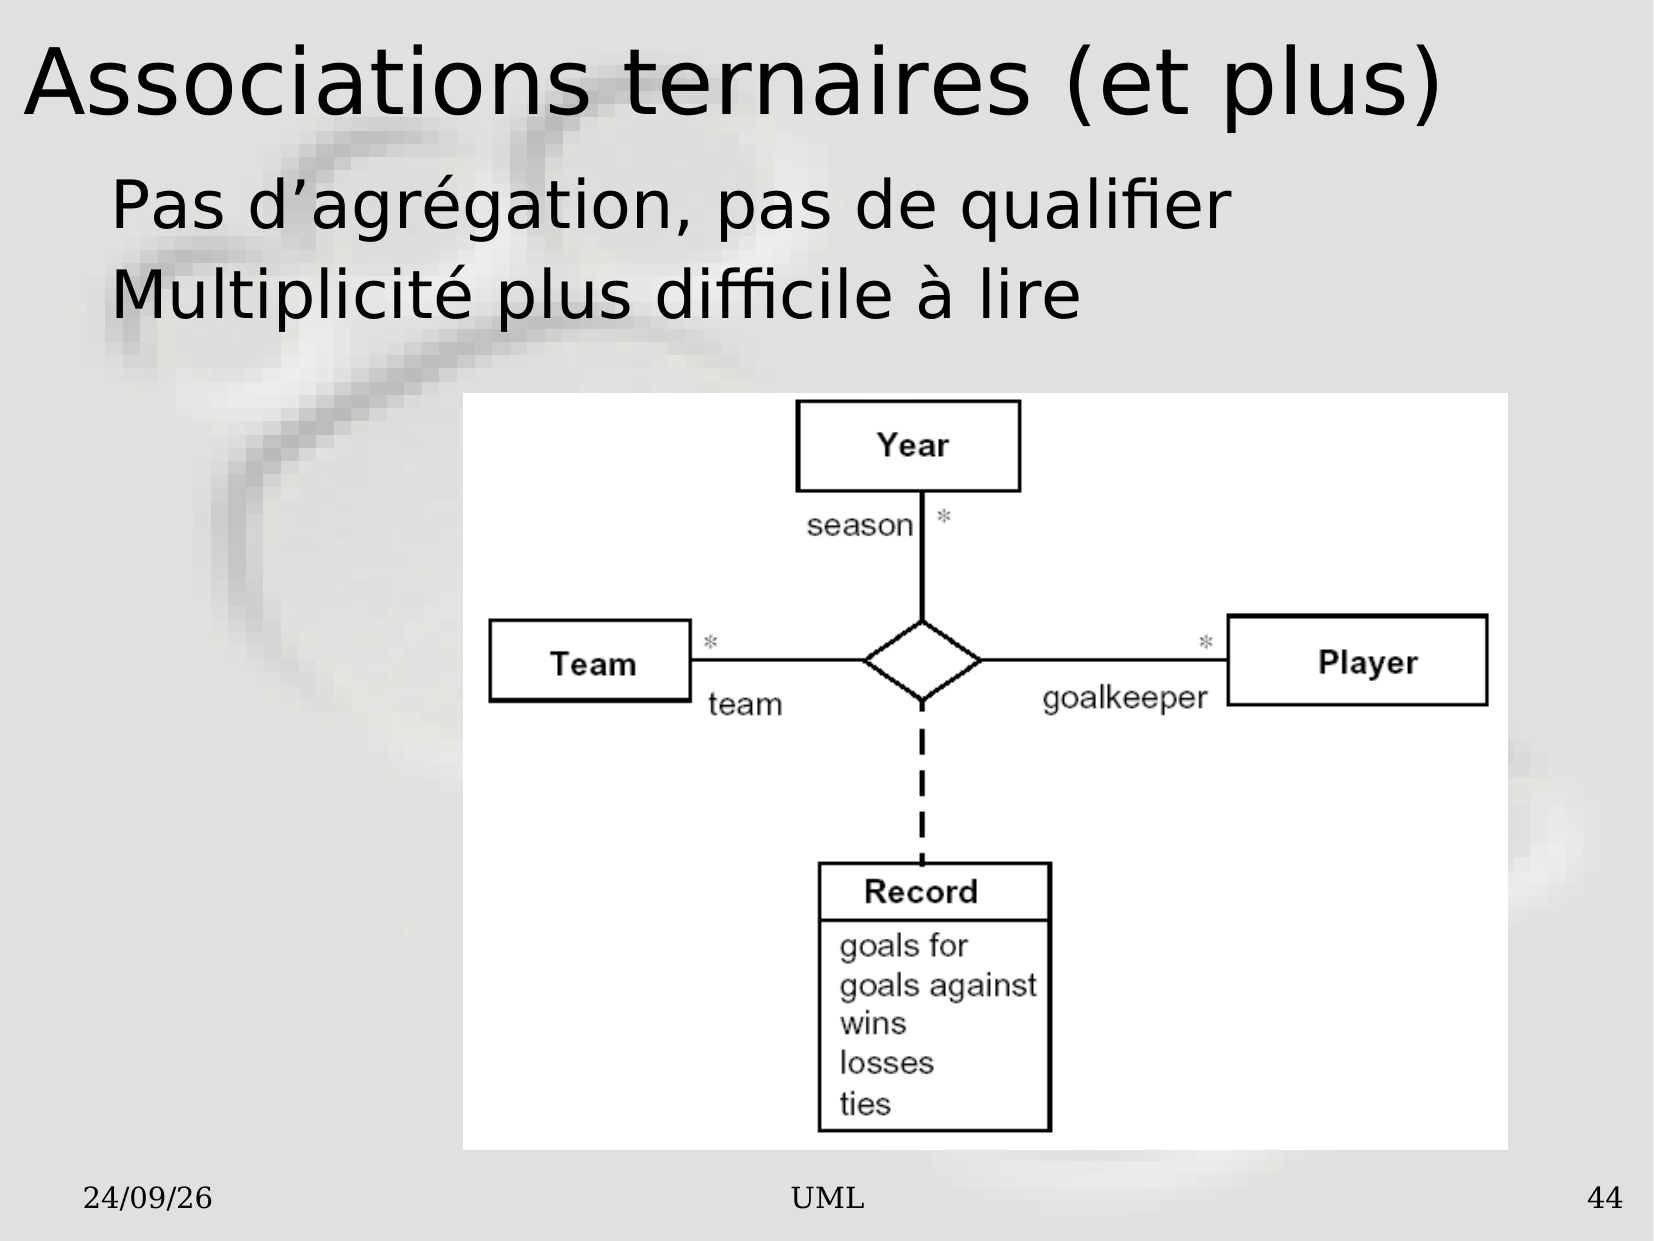

# Associations ternaires (et plus)
Pas d’agrégation, pas de qualifier
Multiplicité plus difficile à lire
UML
44